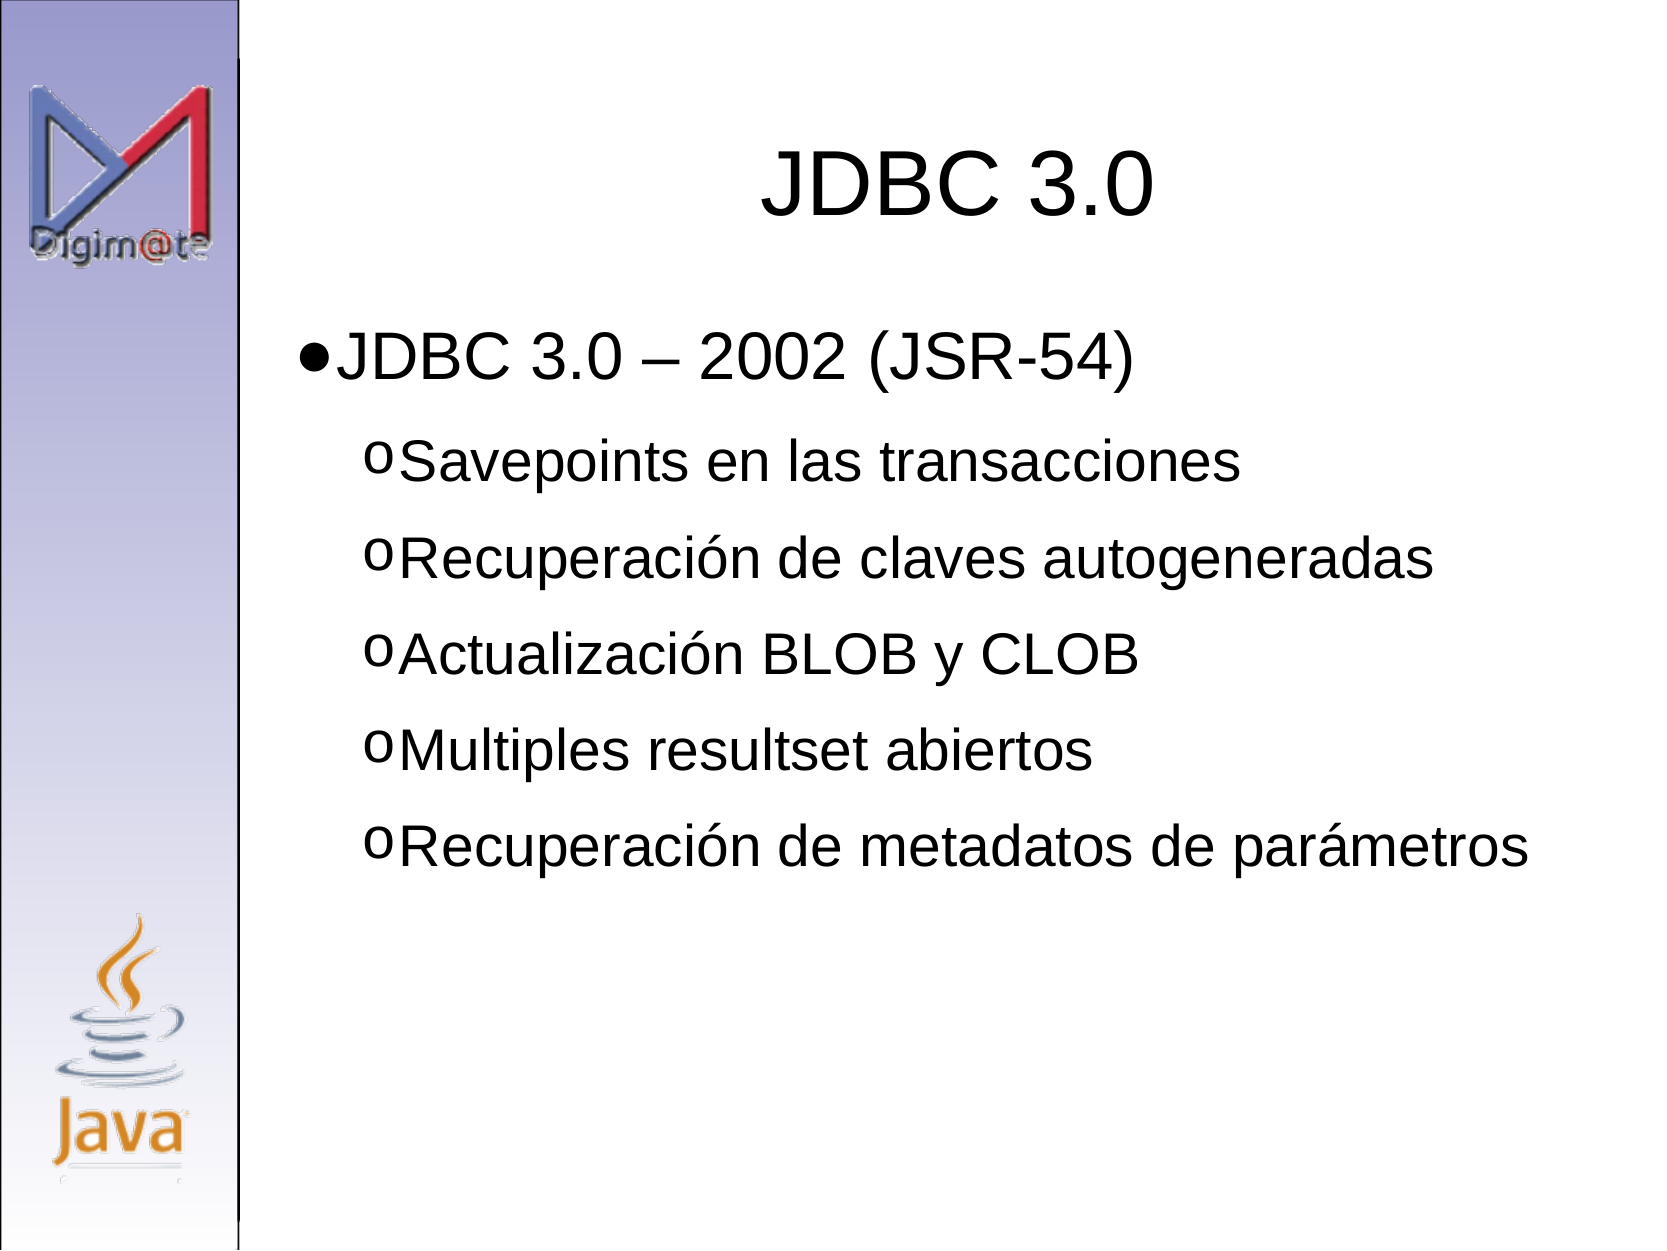

# JDBC 3.0
JDBC 3.0 – 2002 (JSR-54)
Savepoints en las transacciones
Recuperación de claves autogeneradas
Actualización BLOB y CLOB
Multiples resultset abiertos
Recuperación de metadatos de parámetros